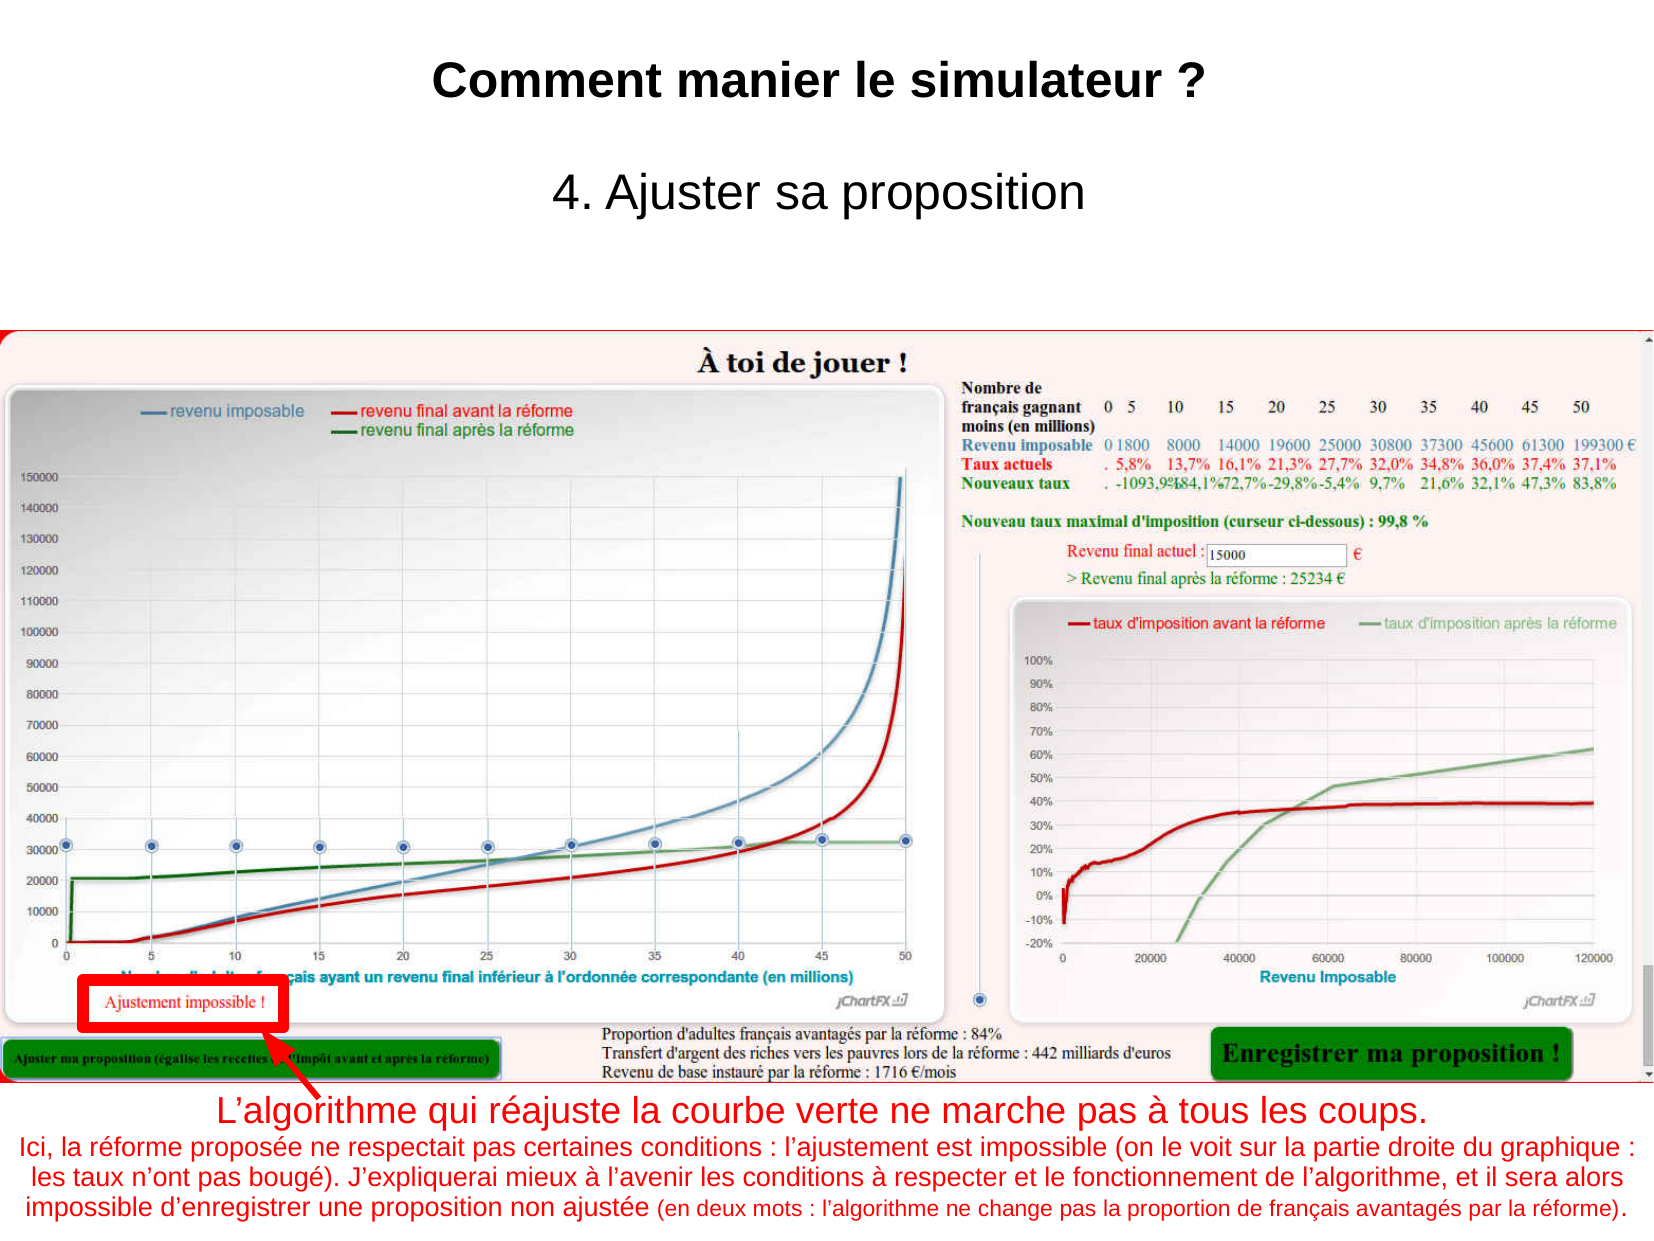

Comment manier le simulateur ?
4. Ajuster sa proposition
L’algorithme qui réajuste la courbe verte ne marche pas à tous les coups.
Ici, la réforme proposée ne respectait pas certaines conditions : l’ajustement est impossible (on le voit sur la partie droite du graphique : les taux n’ont pas bougé). J’expliquerai mieux à l’avenir les conditions à respecter et le fonctionnement de l’algorithme, et il sera alors impossible d’enregistrer une proposition non ajustée (en deux mots : l’algorithme ne change pas la proportion de français avantagés par la réforme).